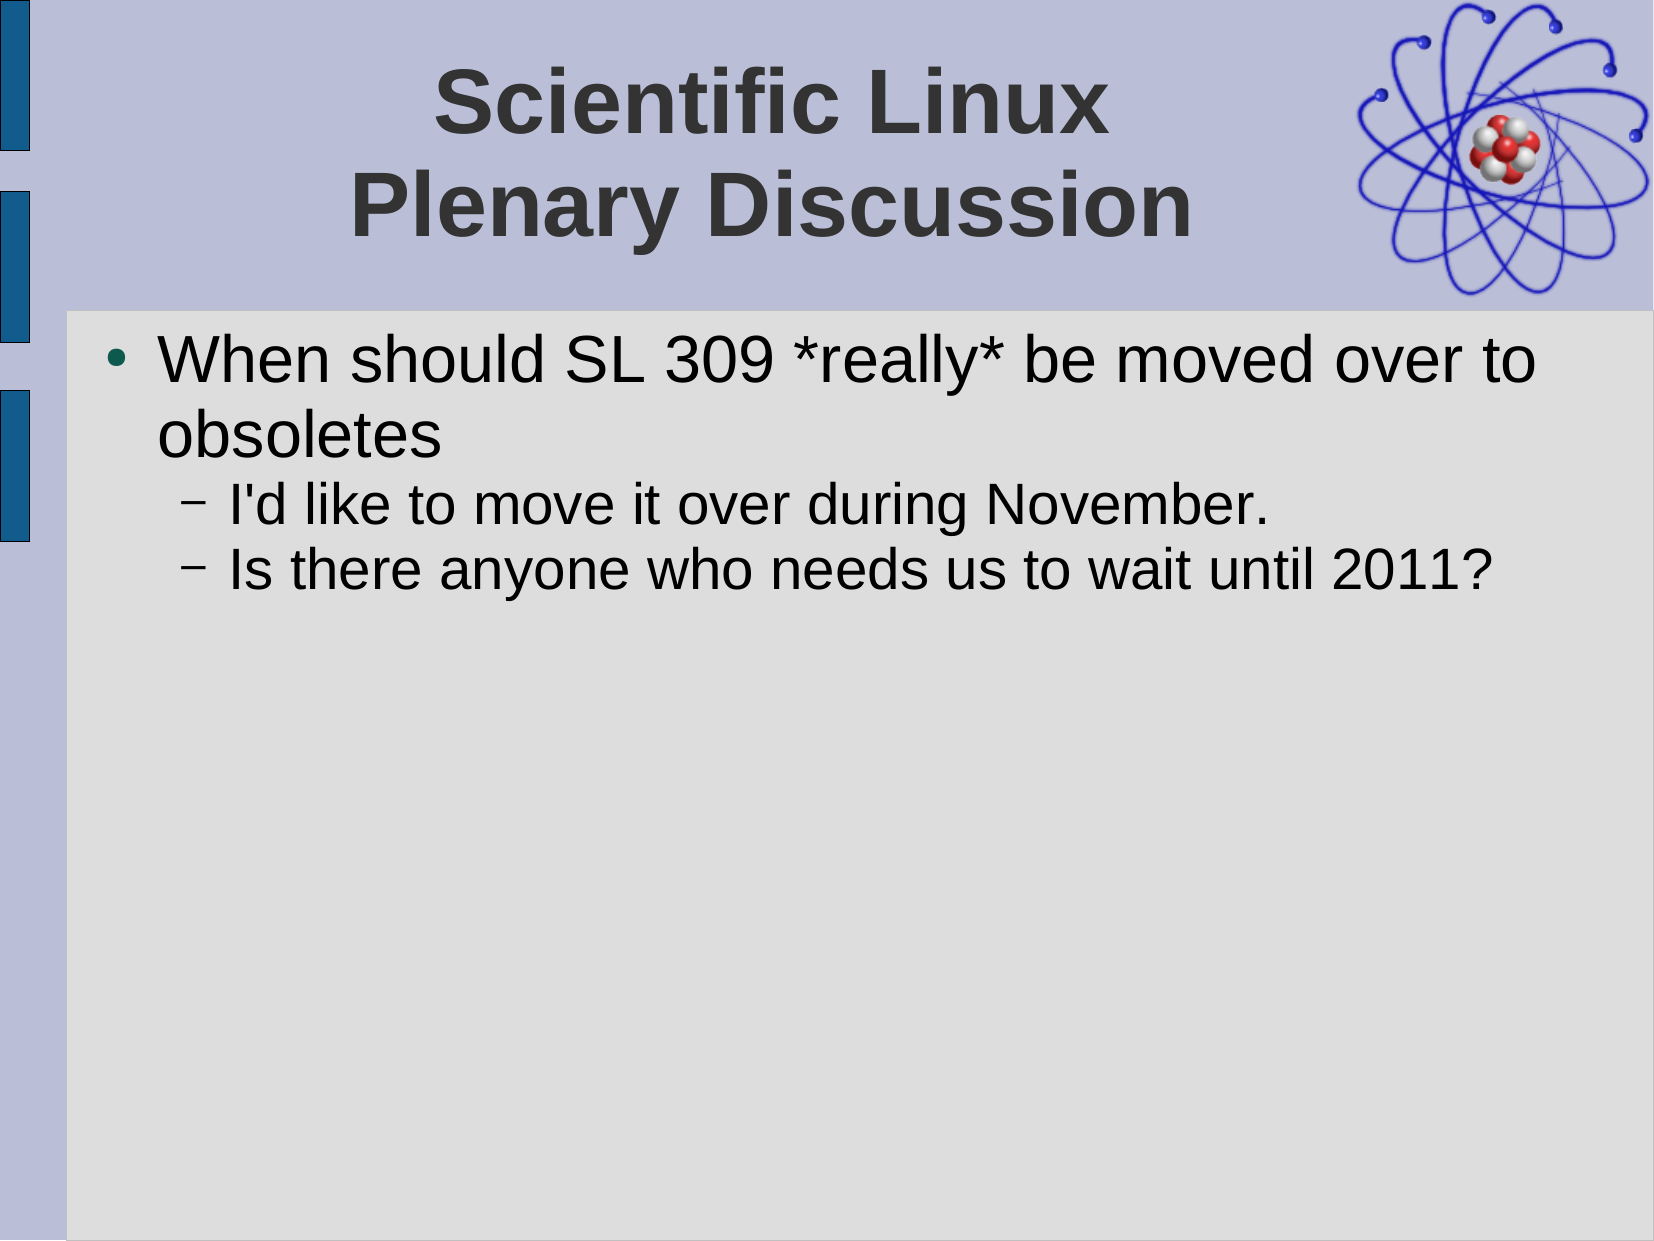

# Scientific Linux Plenary Discussion
When should SL 309 *really* be moved over to obsoletes
I'd like to move it over during November.
Is there anyone who needs us to wait until 2011?